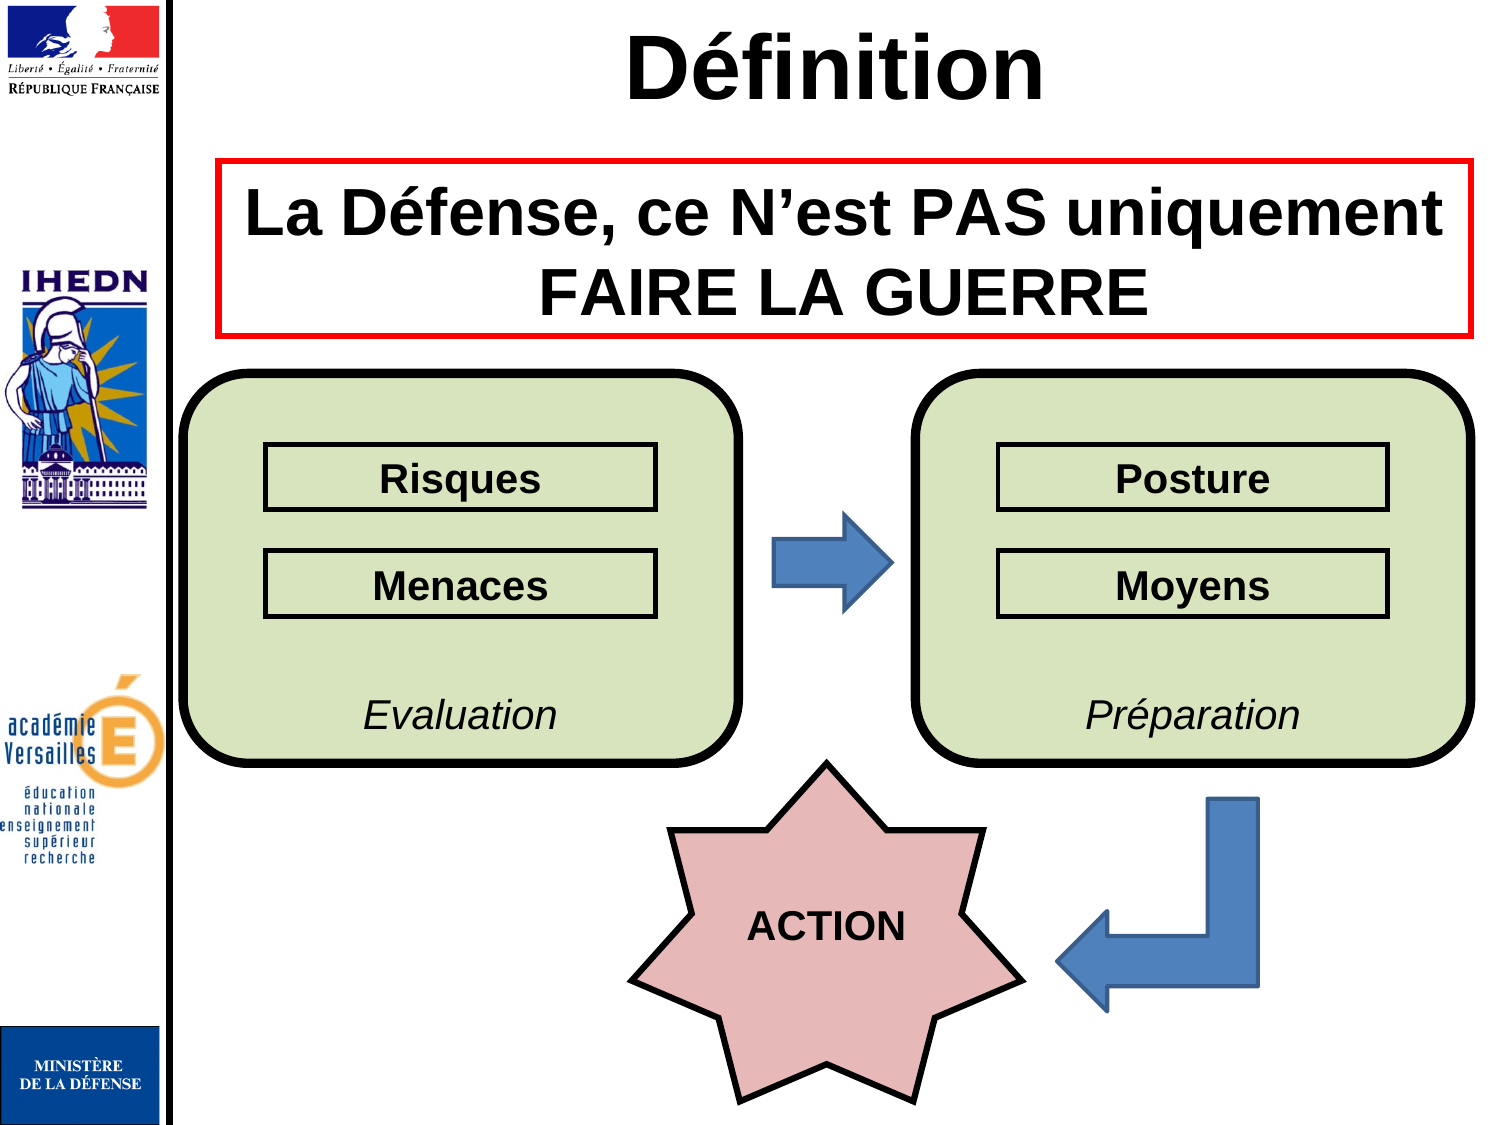

Définition
La Défense, ce N’est PAS uniquement FAIRE LA GUERRE
Risques
Posture
Menaces
Moyens
Evaluation
Préparation
ACTION